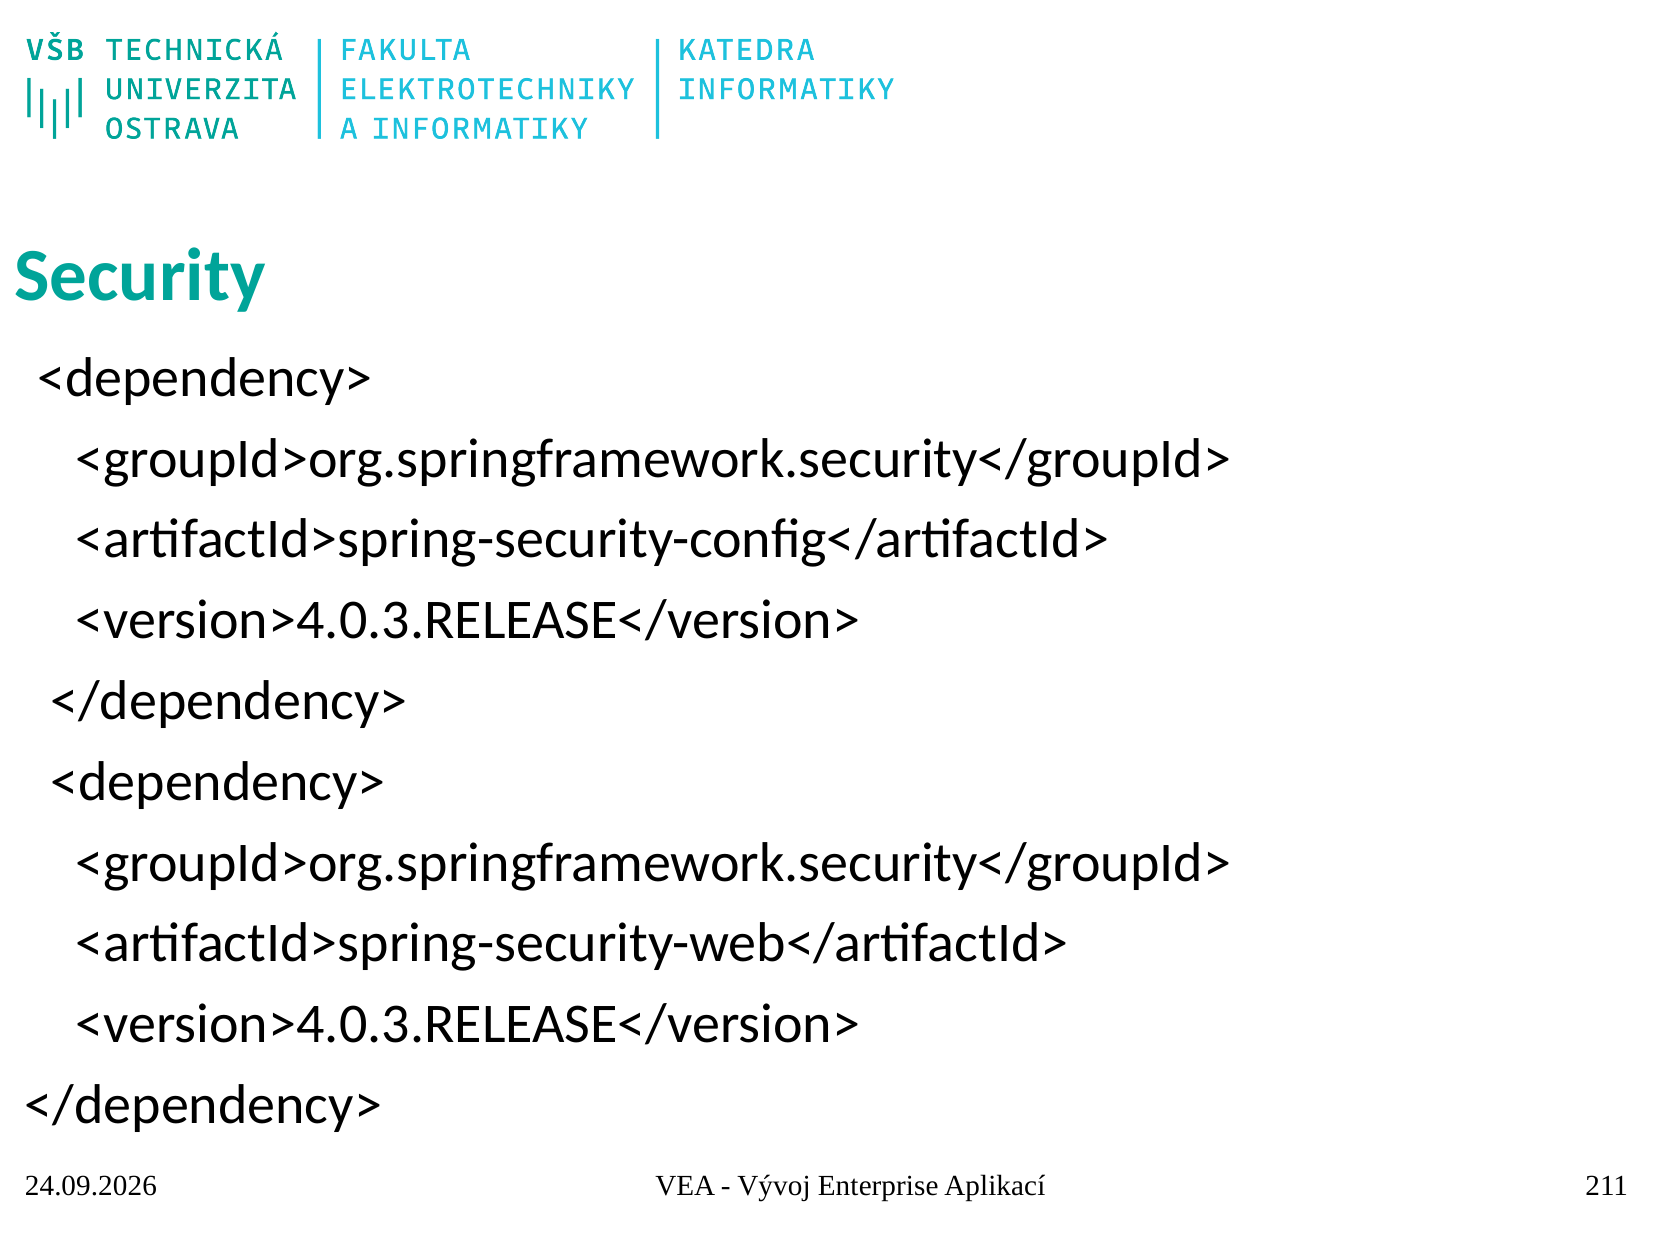

Security
# <dependency>
 <groupId>org.springframework.security</groupId>
 <artifactId>spring-security-config</artifactId>
 <version>4.0.3.RELEASE</version>
 </dependency>
 <dependency>
 <groupId>org.springframework.security</groupId>
 <artifactId>spring-security-web</artifactId>
 <version>4.0.3.RELEASE</version>
</dependency>
VEA - Vývoj Enterprise Aplikací
211